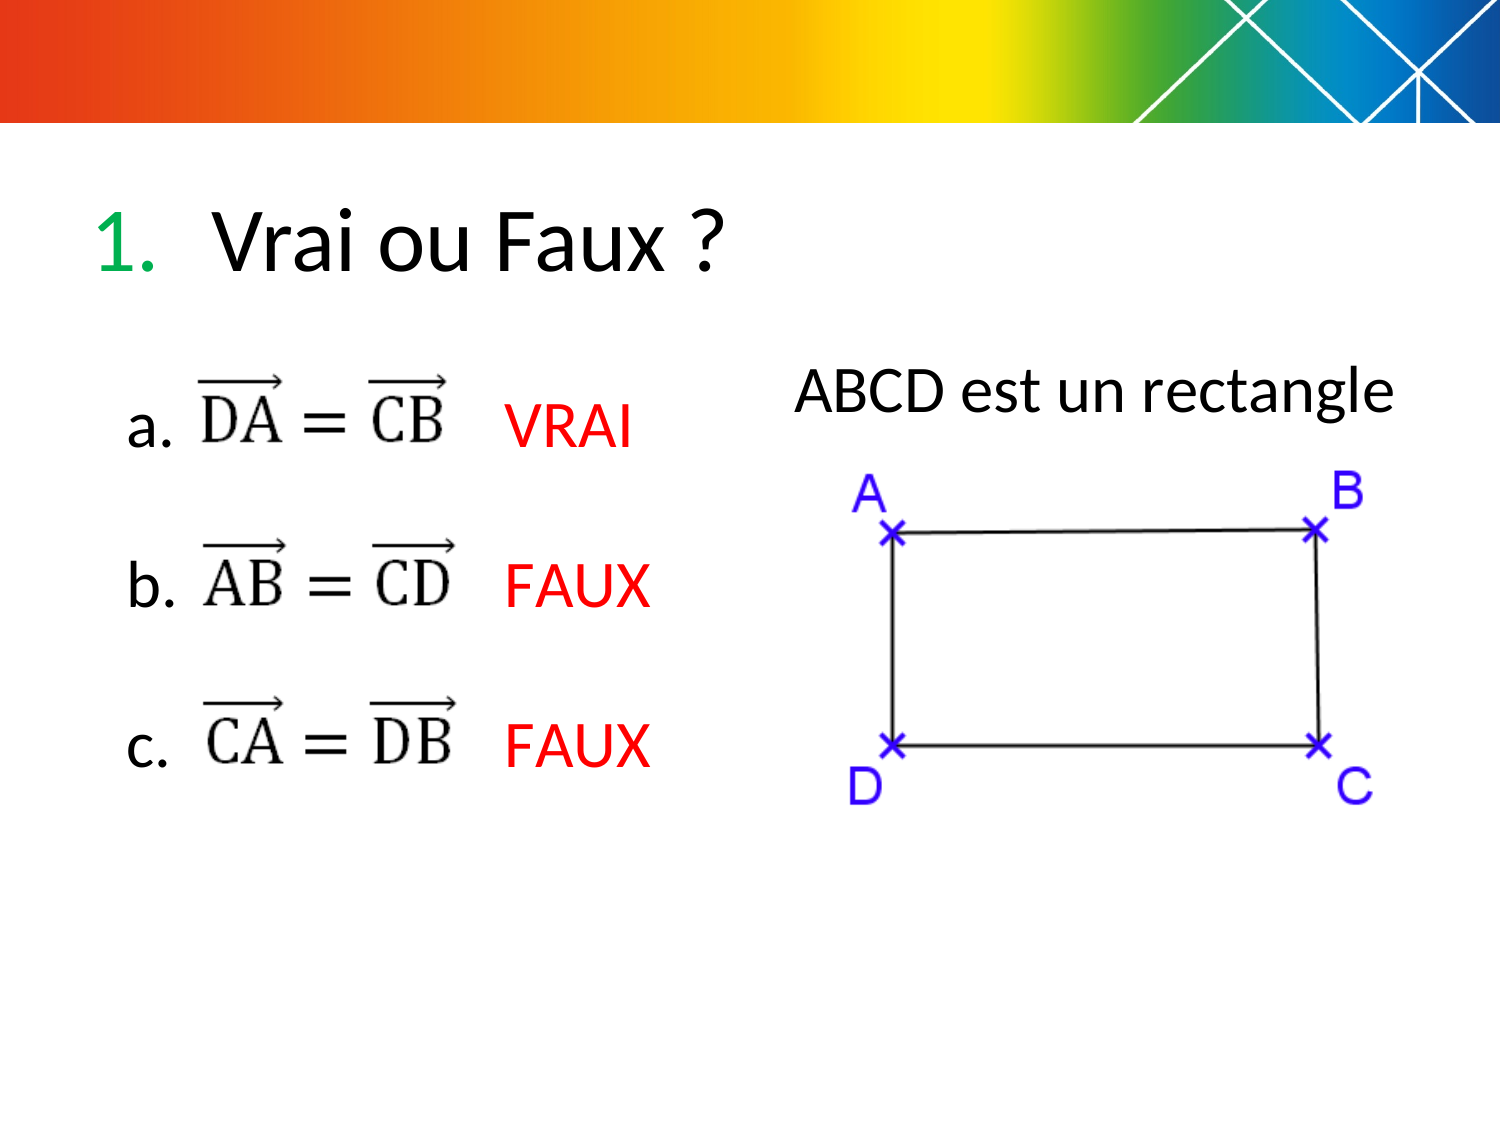

# Vrai ou Faux ?
ABCD est un rectangle
a.
b.
c.
VRAI
FAUX
FAUX